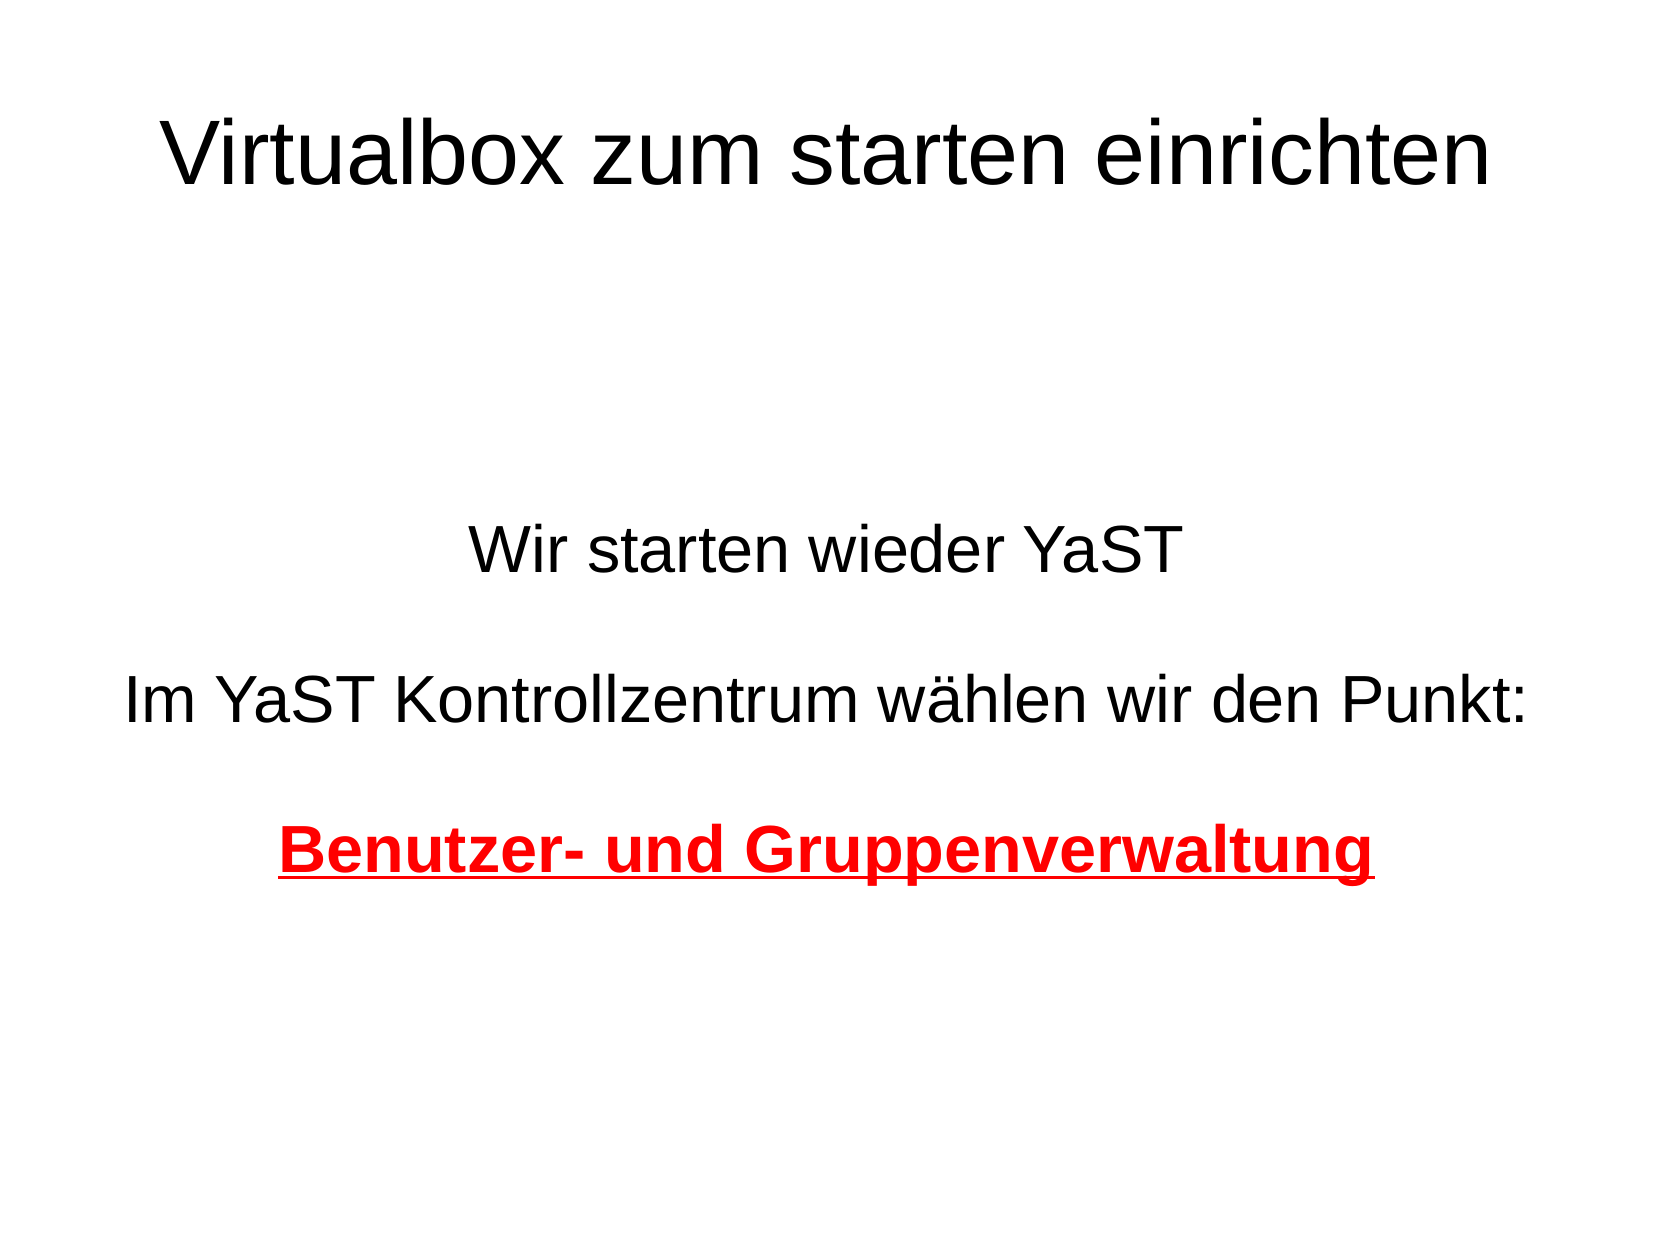

# Virtualbox zum starten einrichten
Wir starten wieder YaST
Im YaST Kontrollzentrum wählen wir den Punkt:
Benutzer- und Gruppenverwaltung